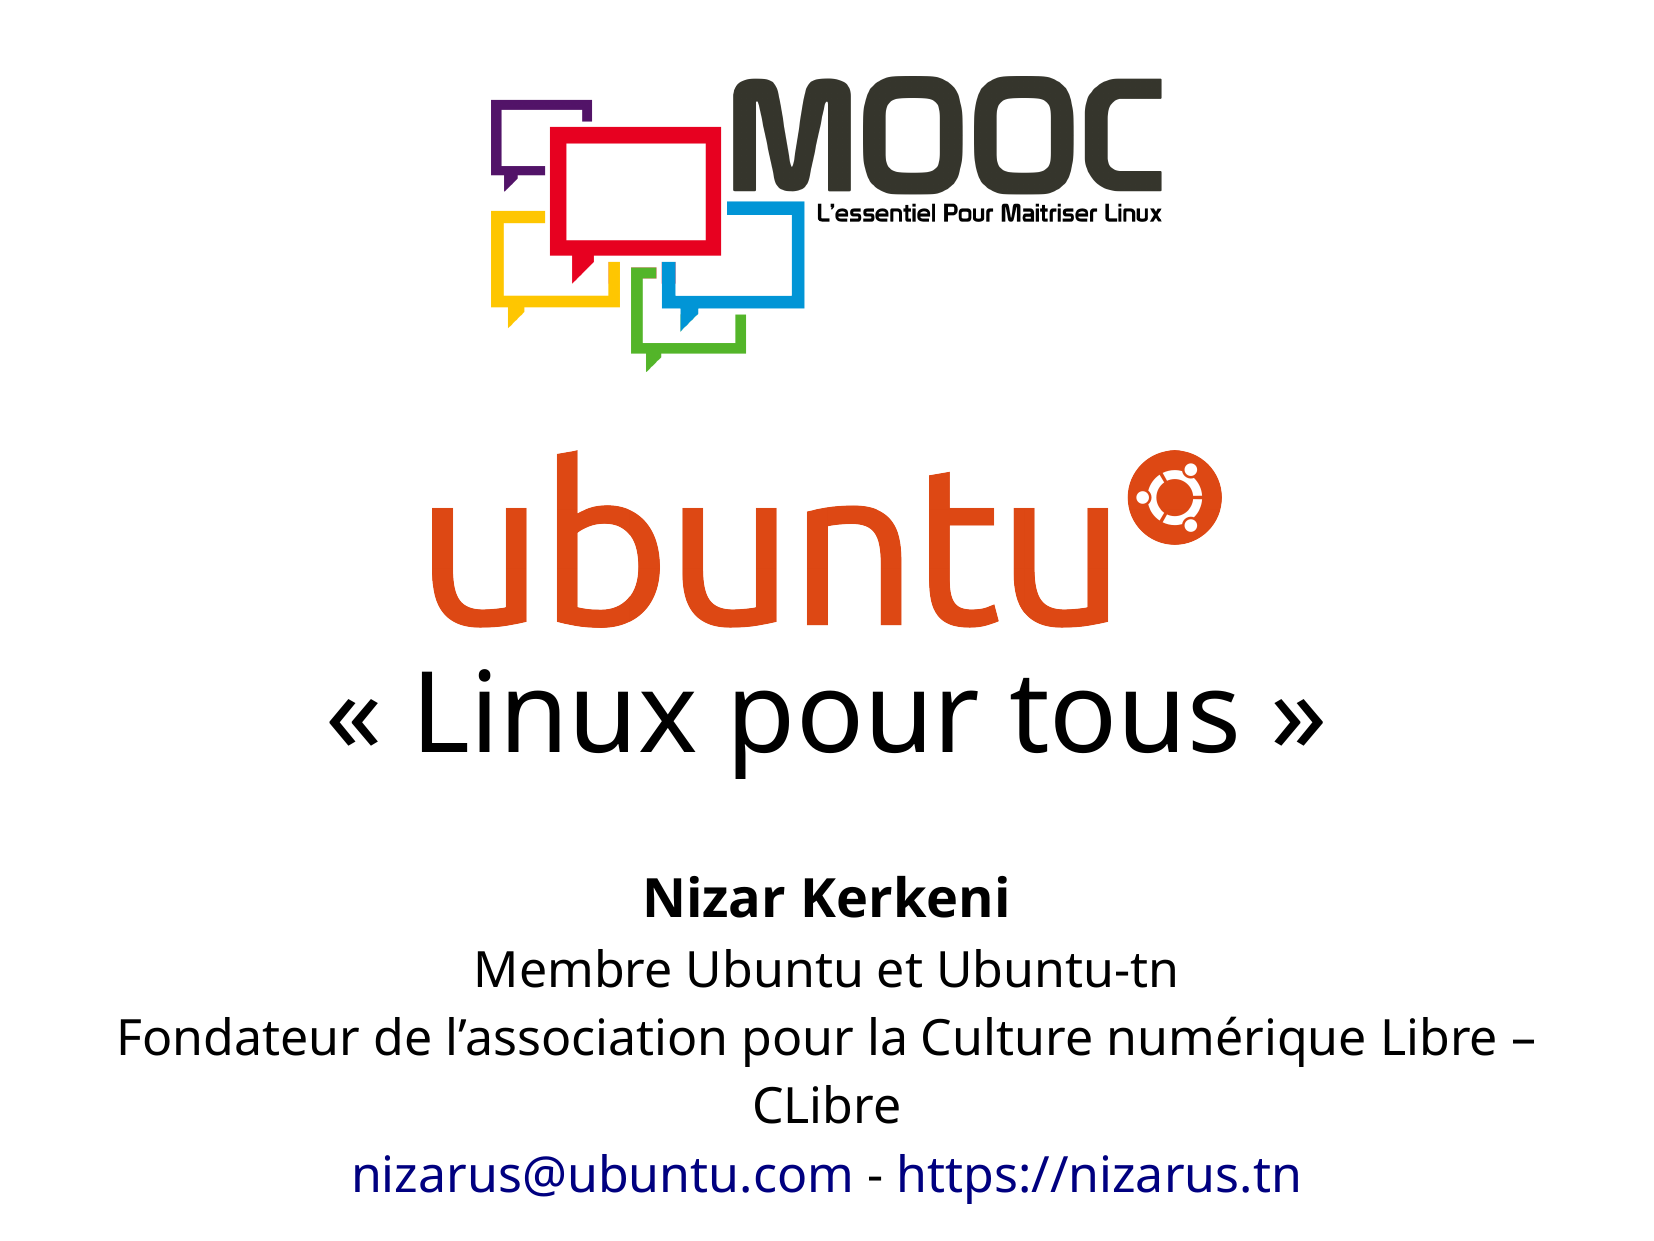

# « Linux pour tous »
Nizar Kerkeni
Membre Ubuntu et Ubuntu-tn
Fondateur de l’association pour la Culture numérique Libre – CLibre
nizarus@ubuntu.com - https://nizarus.tn